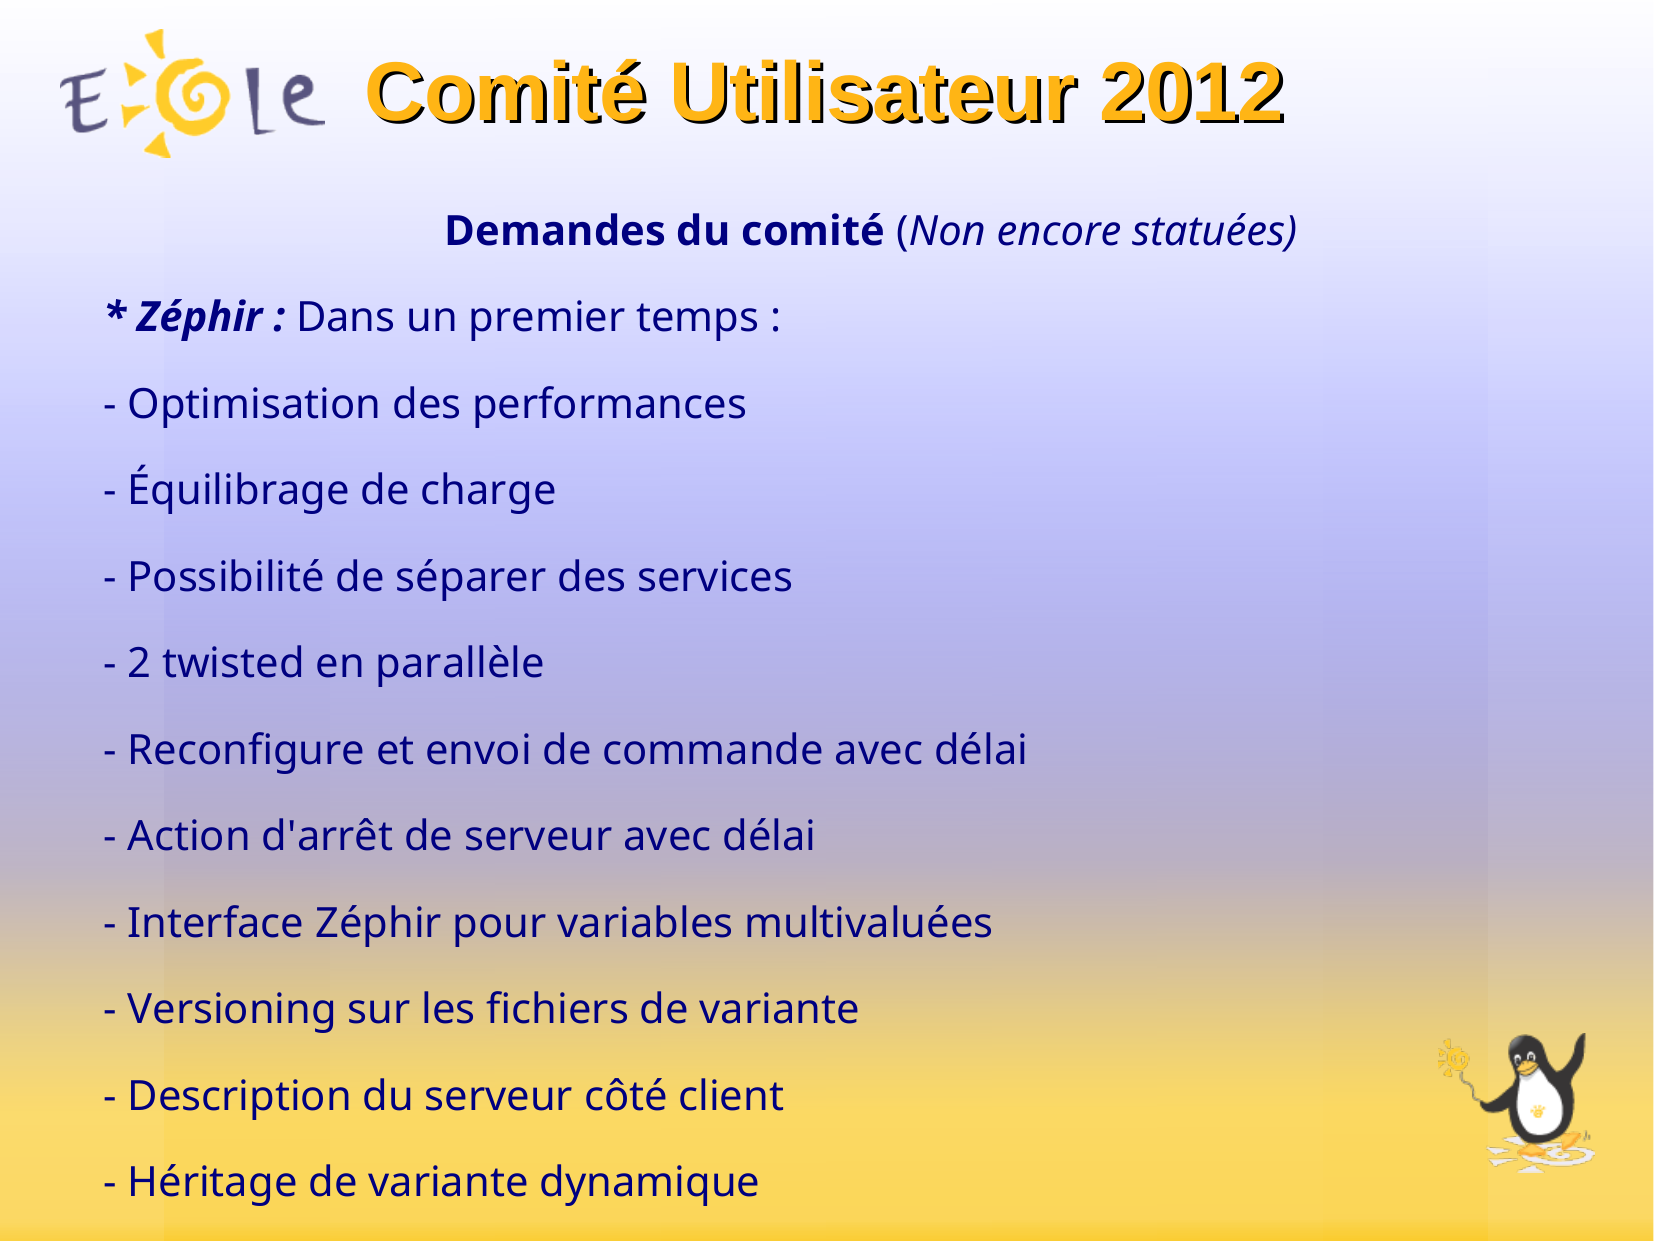

# Comité Utilisateur 2012
Demandes du comité (Non encore statuées)
* Zéphir : Dans un premier temps :
- Optimisation des performances
- Équilibrage de charge
- Possibilité de séparer des services
- 2 twisted en parallèle
- Reconfigure et envoi de commande avec délai
- Action d'arrêt de serveur avec délai
- Interface Zéphir pour variables multivaluées
- Versioning sur les fichiers de variante
- Description du serveur côté client
- Héritage de variante dynamique
- envoi de commande avec délai et/ou horaire d'exécution